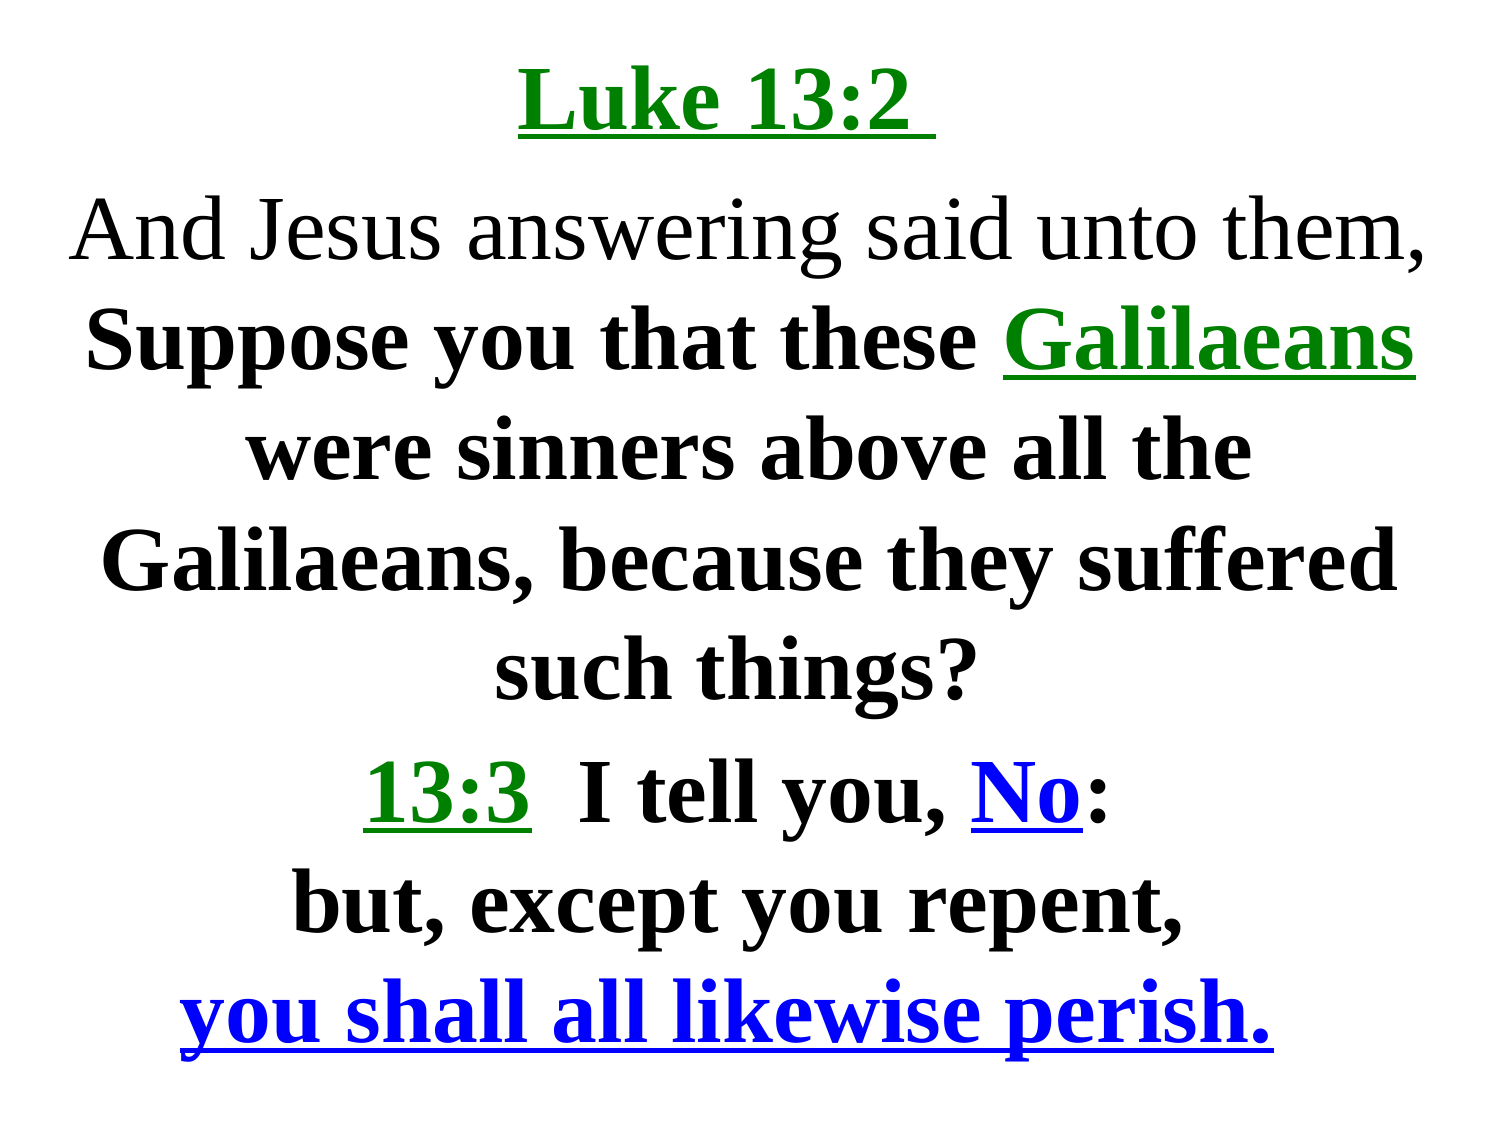

# Luke 13:2
 And Jesus answering said unto them,
Suppose you that these Galilaeans were sinners above all the Galilaeans, because they suffered such things?
13:3  I tell you, No:
but, except you repent,
you shall all likewise perish.